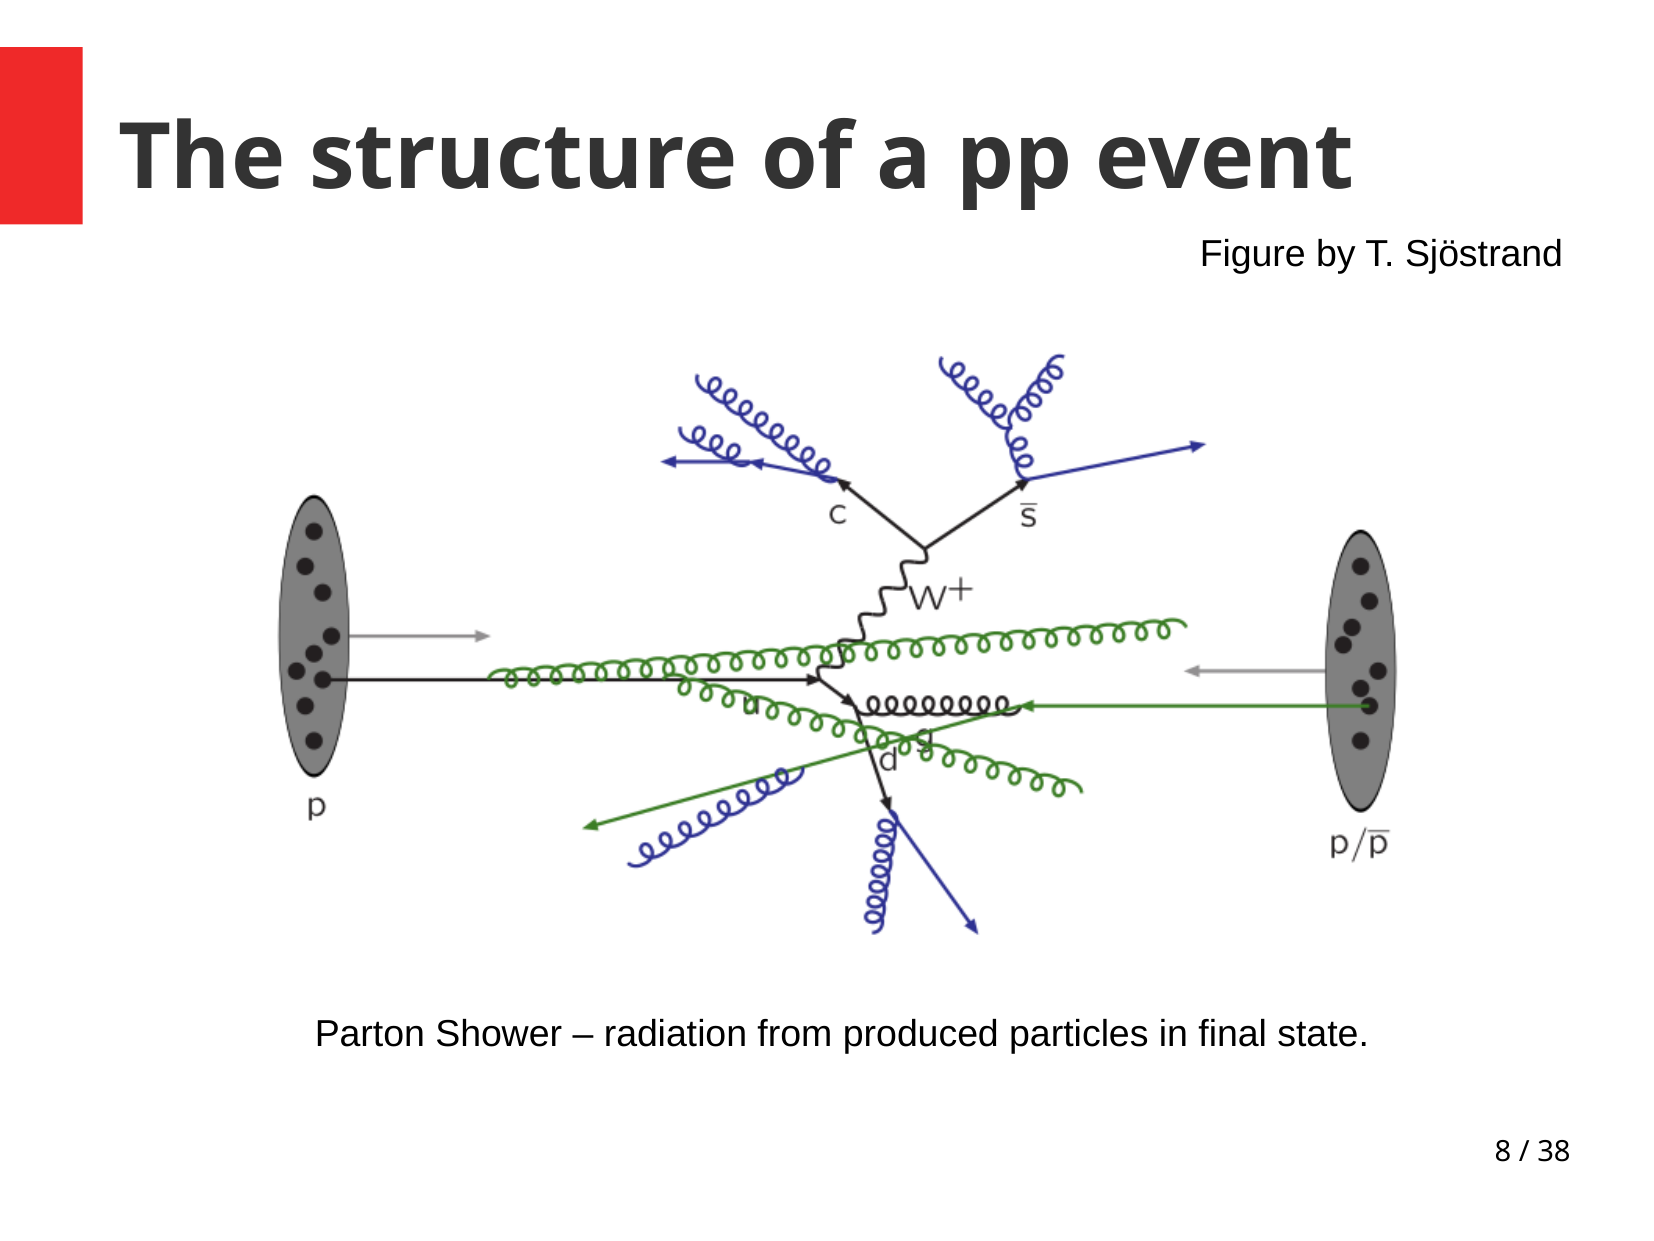

# The structure of a pp event
Figure by T. Sjöstrand
Parton Shower – radiation from produced particles in final state.
8